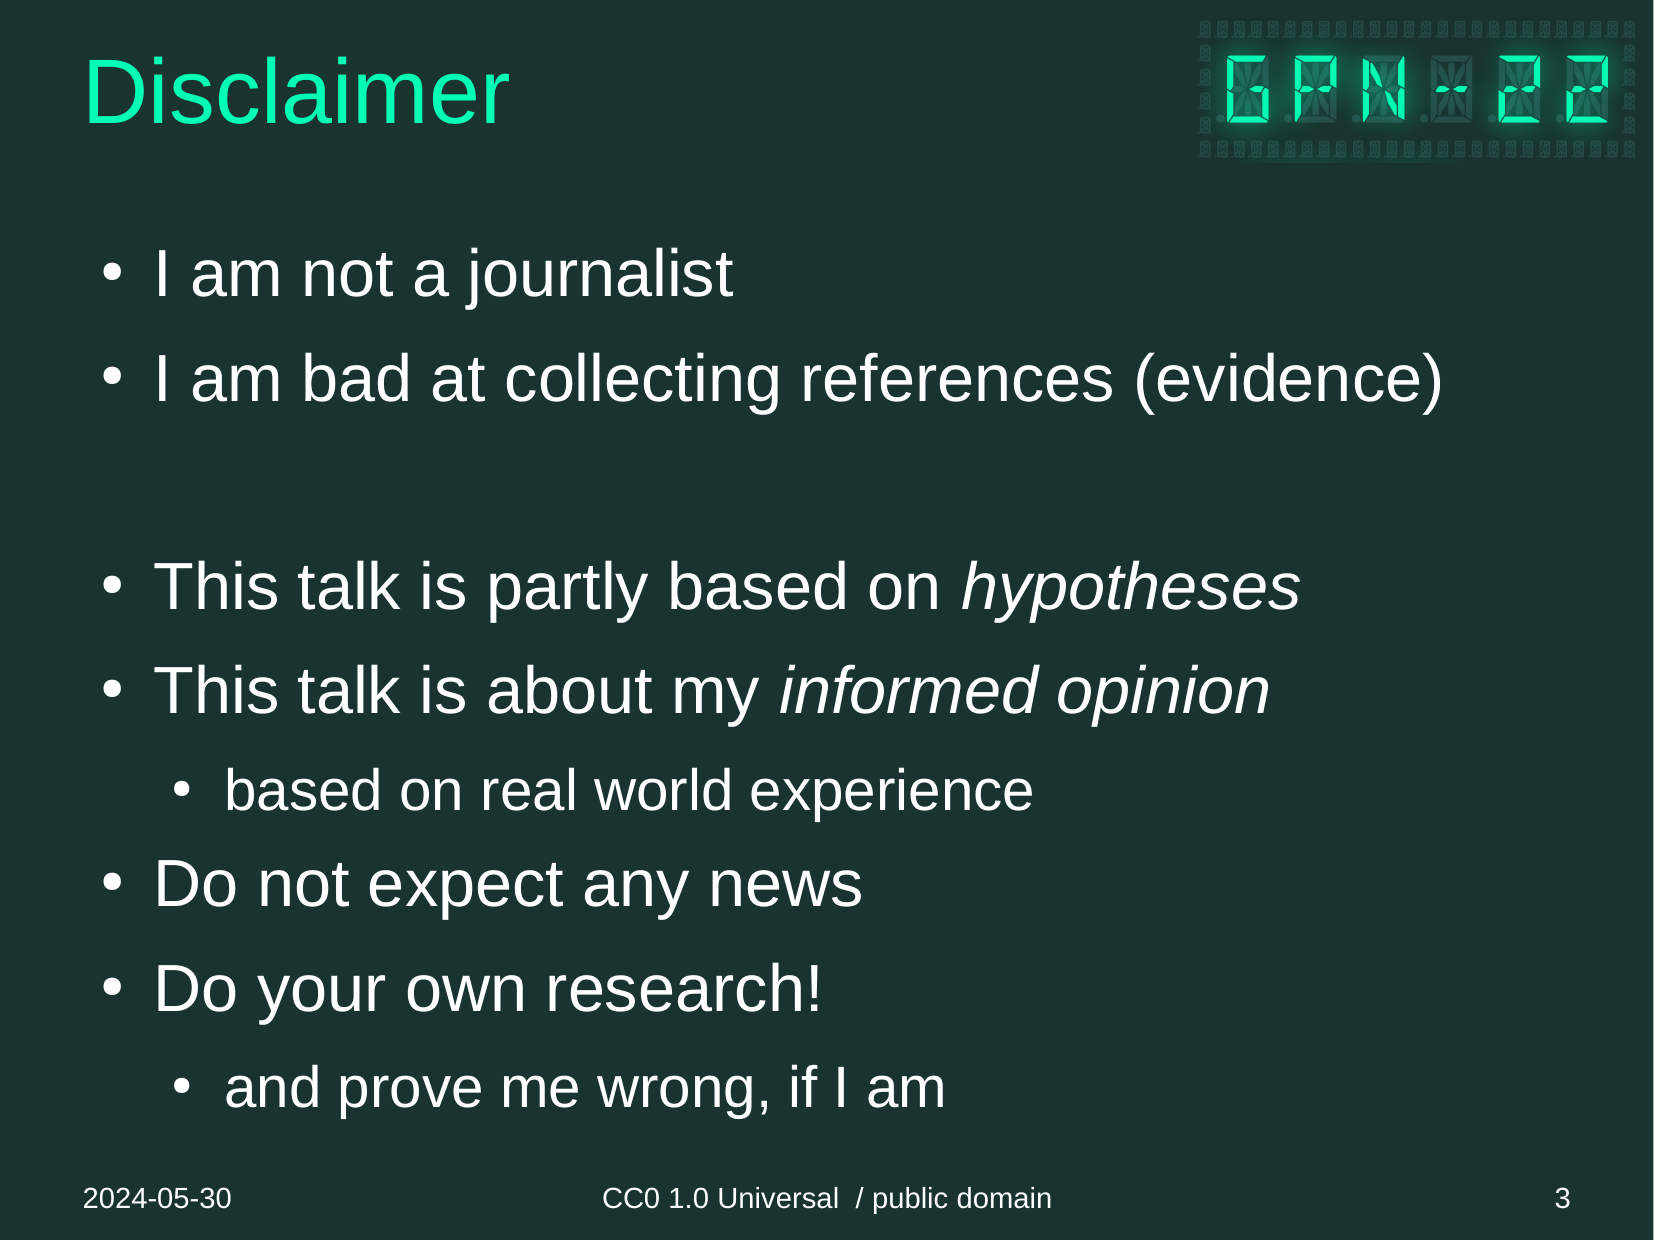

# Disclaimer
I am not a journalist
I am bad at collecting references (evidence)
This talk is partly based on hypotheses
This talk is about my informed opinion
based on real world experience
Do not expect any news
Do your own research!
and prove me wrong, if I am
2024-05-30
CC0 1.0 Universal / public domain
3